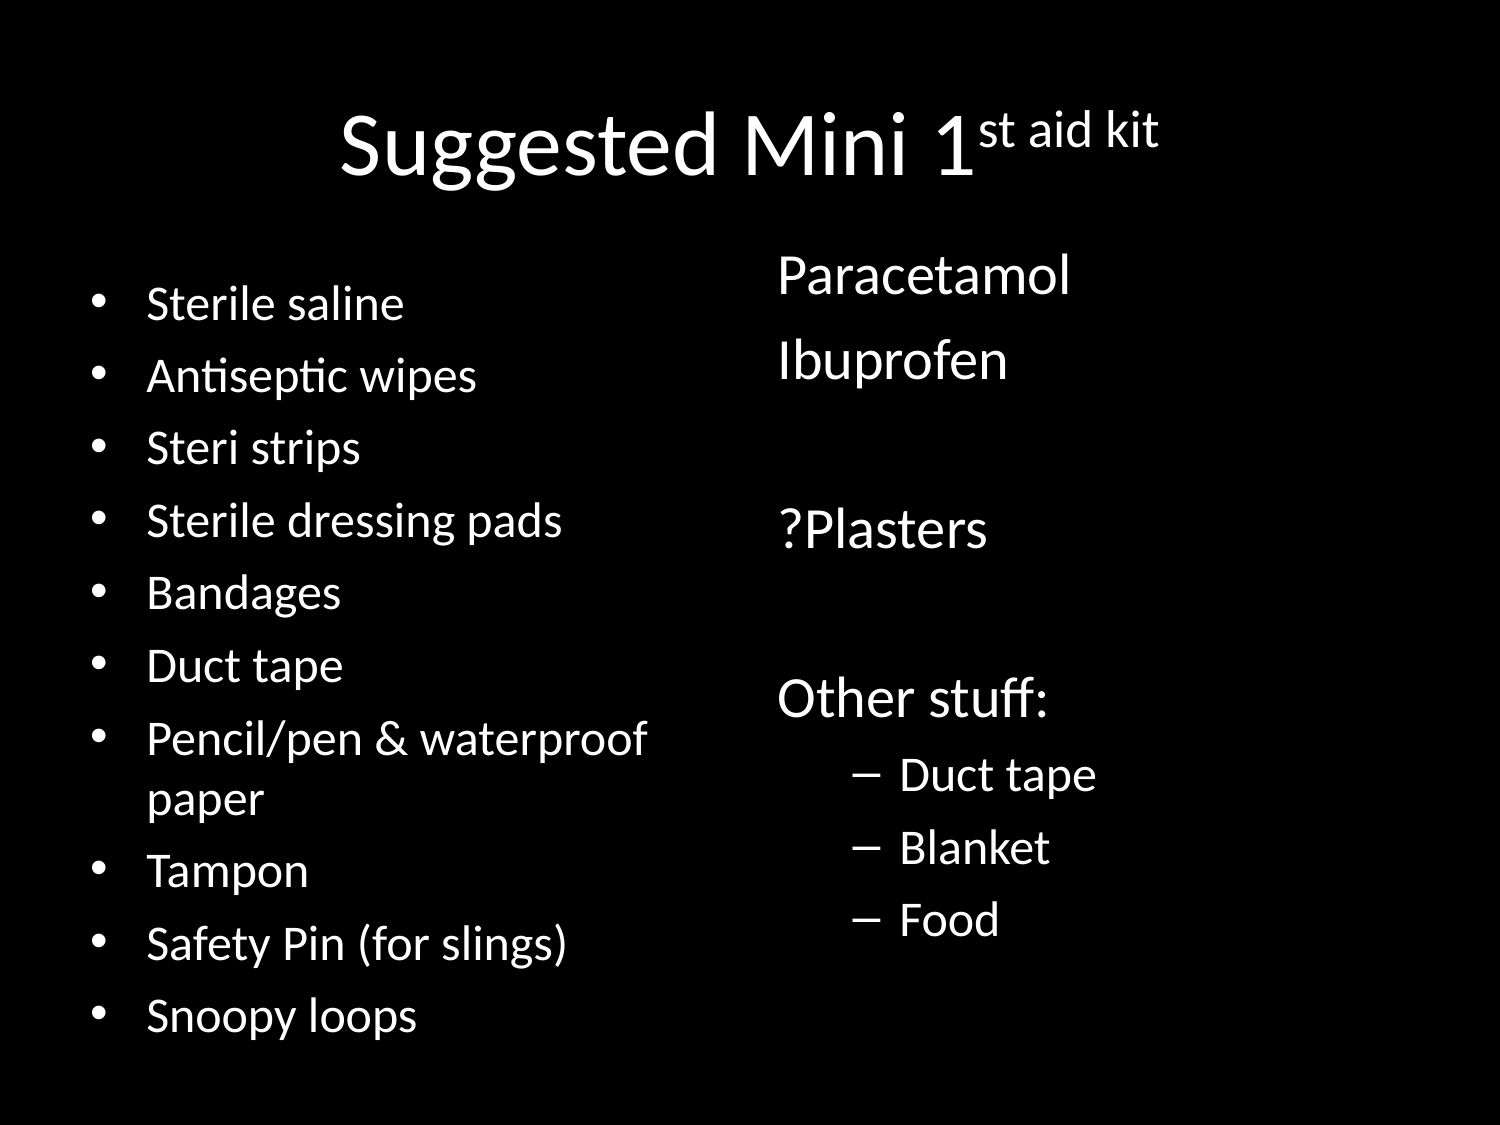

# Suggested Mini 1st aid kit
Sterile saline
Antiseptic wipes
Steri strips
Sterile dressing pads
Bandages
Duct tape
Pencil/pen & waterproof paper
Tampon
Safety Pin (for slings)
Snoopy loops
Paracetamol
Ibuprofen
?Plasters
Other stuff:
Duct tape
Blanket
Food